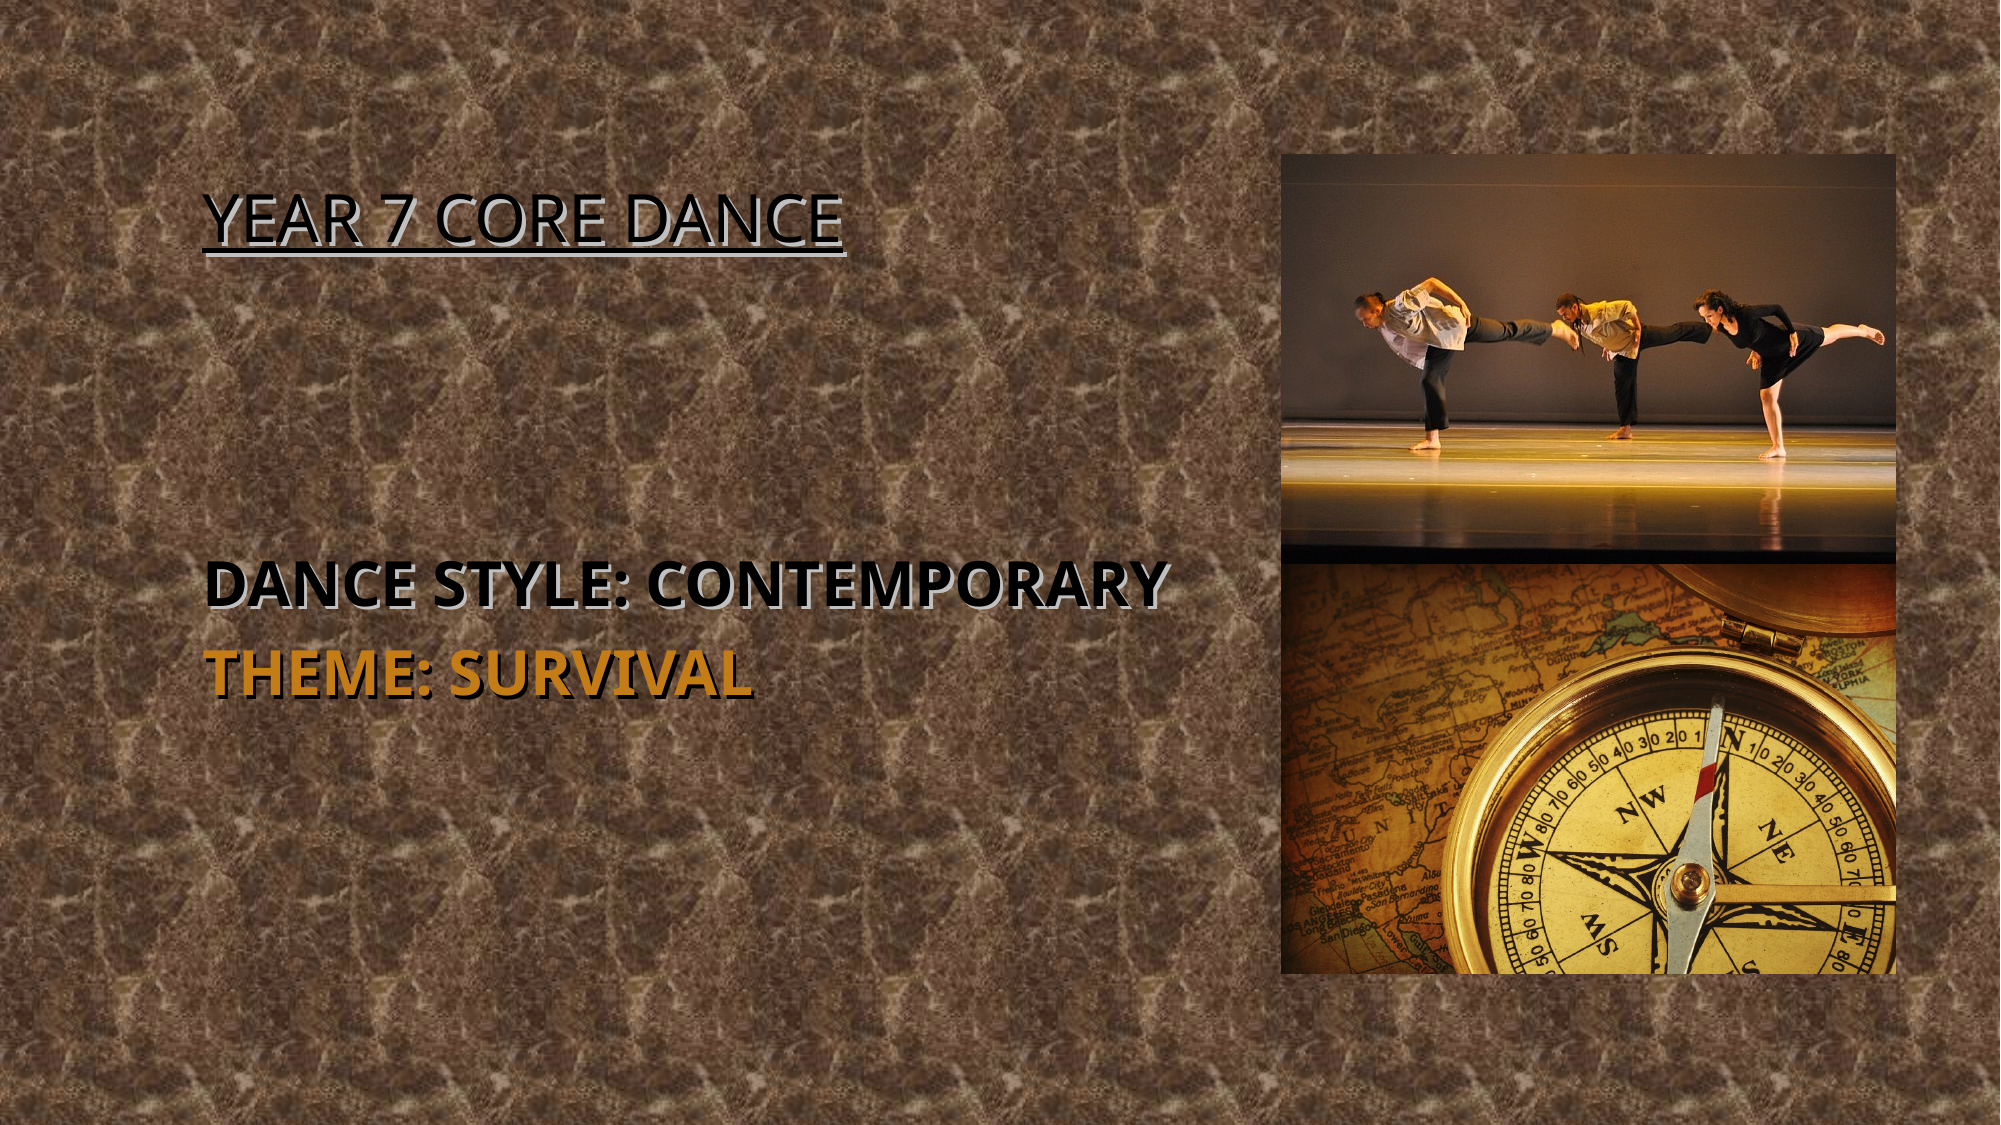

# Year 7 core dance
DANCE STYLE: CONTEMPORARY
THEME: SURVIVAL